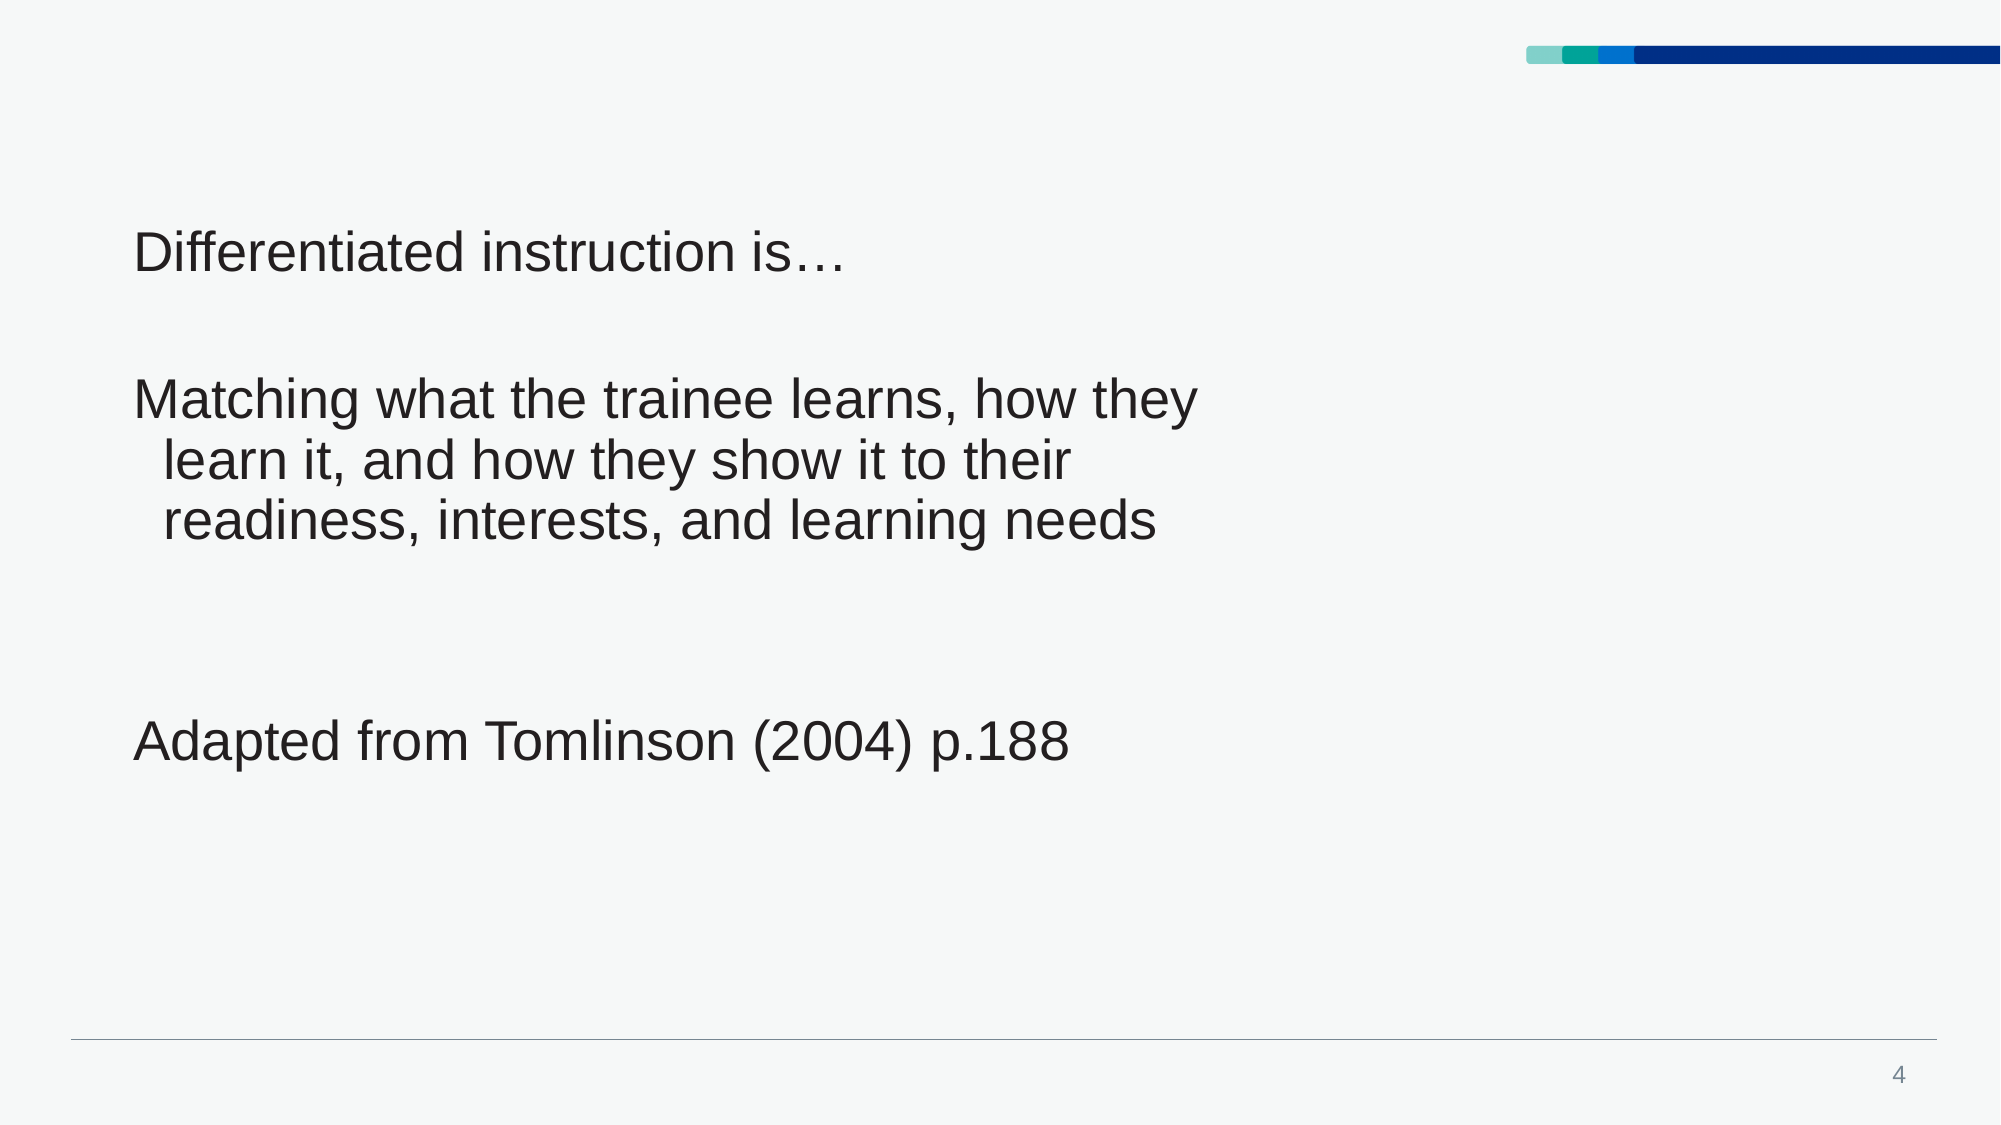

# Differentiated instruction is…
Matching what the trainee learns, how they learn it, and how they show it to their readiness, interests, and learning needs
Adapted from Tomlinson (2004) p.188